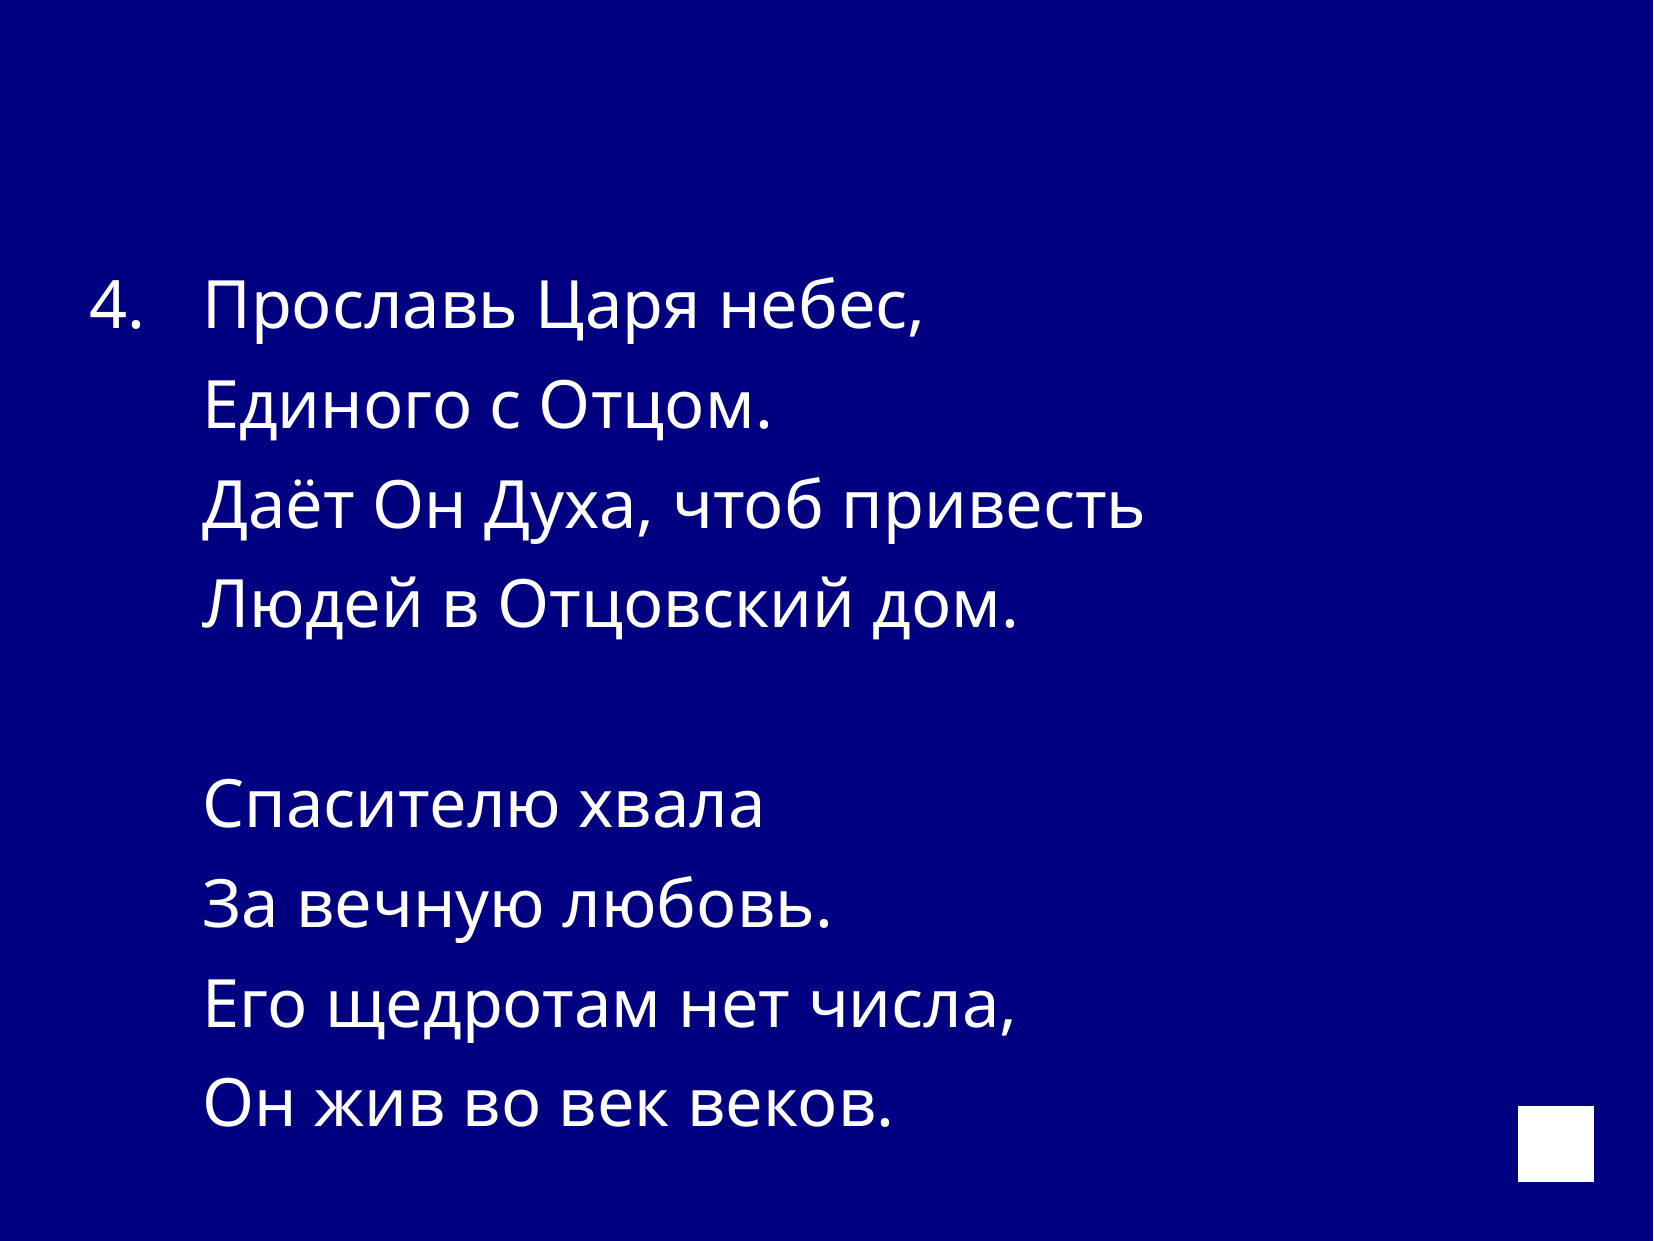

4.	Прославь Царя небес,
	Единого с Отцом.
	Даёт Он Духа, чтоб привесть
	Людей в Отцовский дом.
	Спасителю хвала
	За вечную любовь.
	Его щедротам нет числа,
	Он жив во век веков.